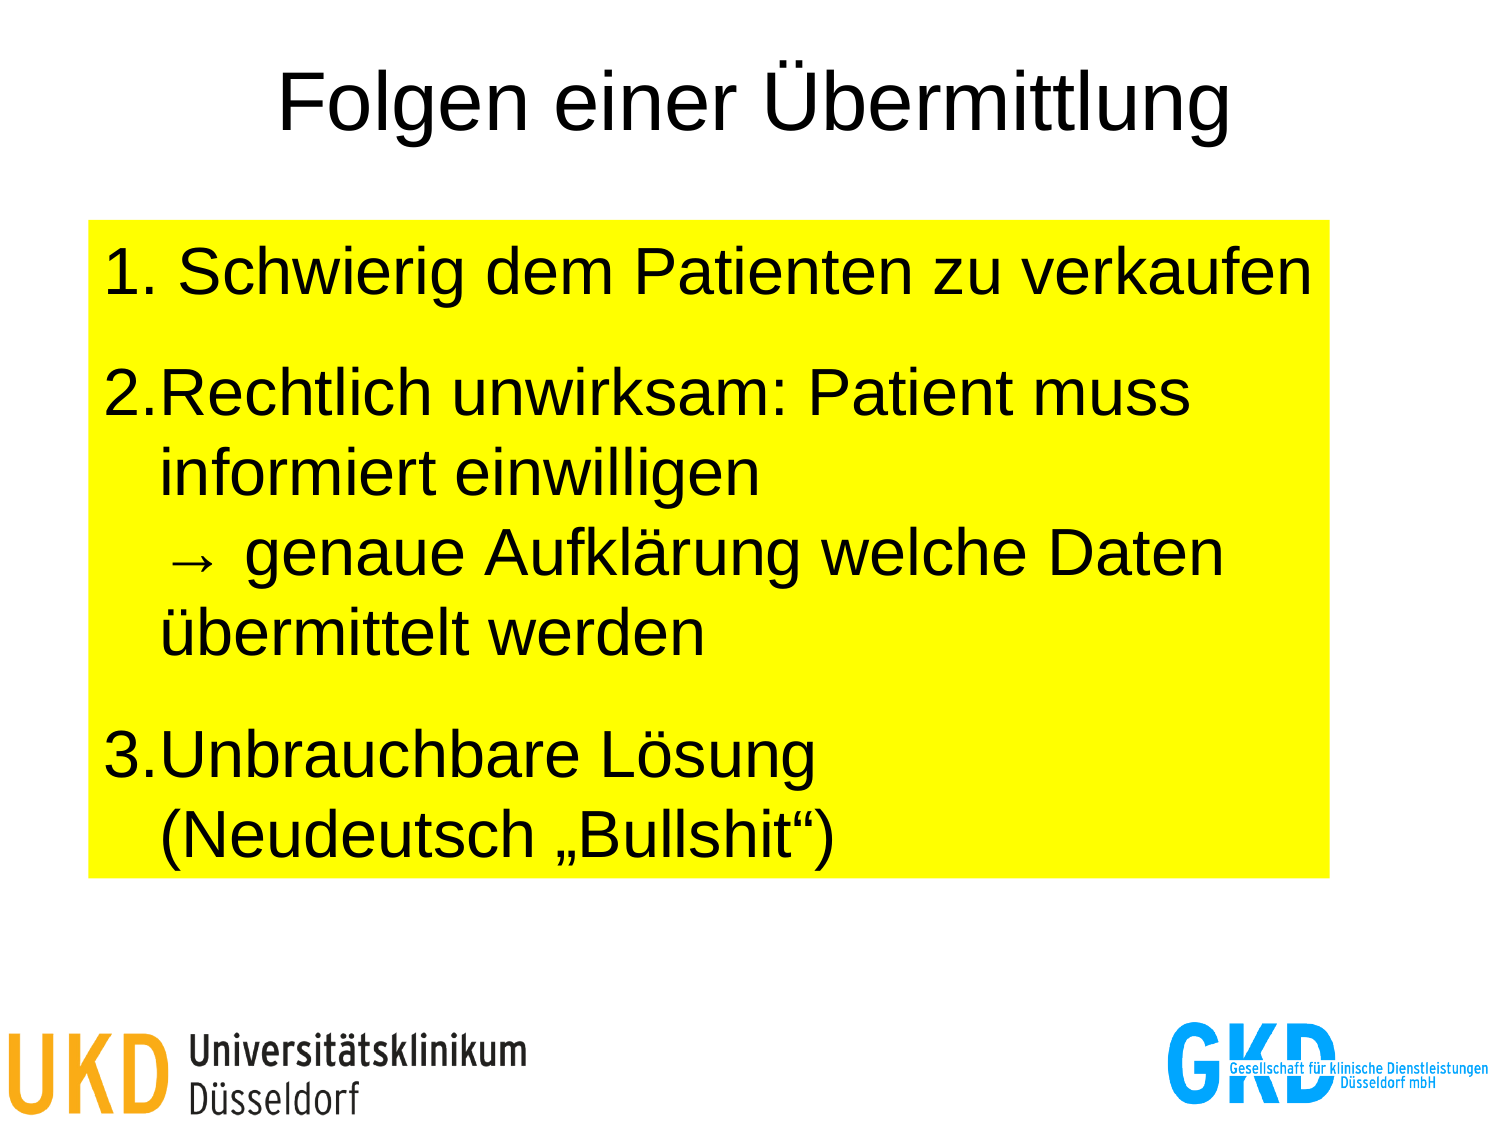

# Folgen einer Übermittlung
 Schwierig dem Patienten zu verkaufen
Rechtlich unwirksam: Patient muss
informiert einwilligen
→ genaue Aufklärung welche Daten
übermittelt werden
Unbrauchbare Lösung
(Neudeutsch „Bullshit“)
Der Patient muss zustimmen
Änderung Behandlungsvertrag, z.B.:
„Hiermit entbinde ich meine behandelnden Ärzte von ihrer Schweigepflicht und stimme zu, dass das Krankenhaus bei Bedarf beliebige meiner Daten an vom Krankenhaus ausgesuchte Mitarbeiter an deren private Geräte übermittelt…“